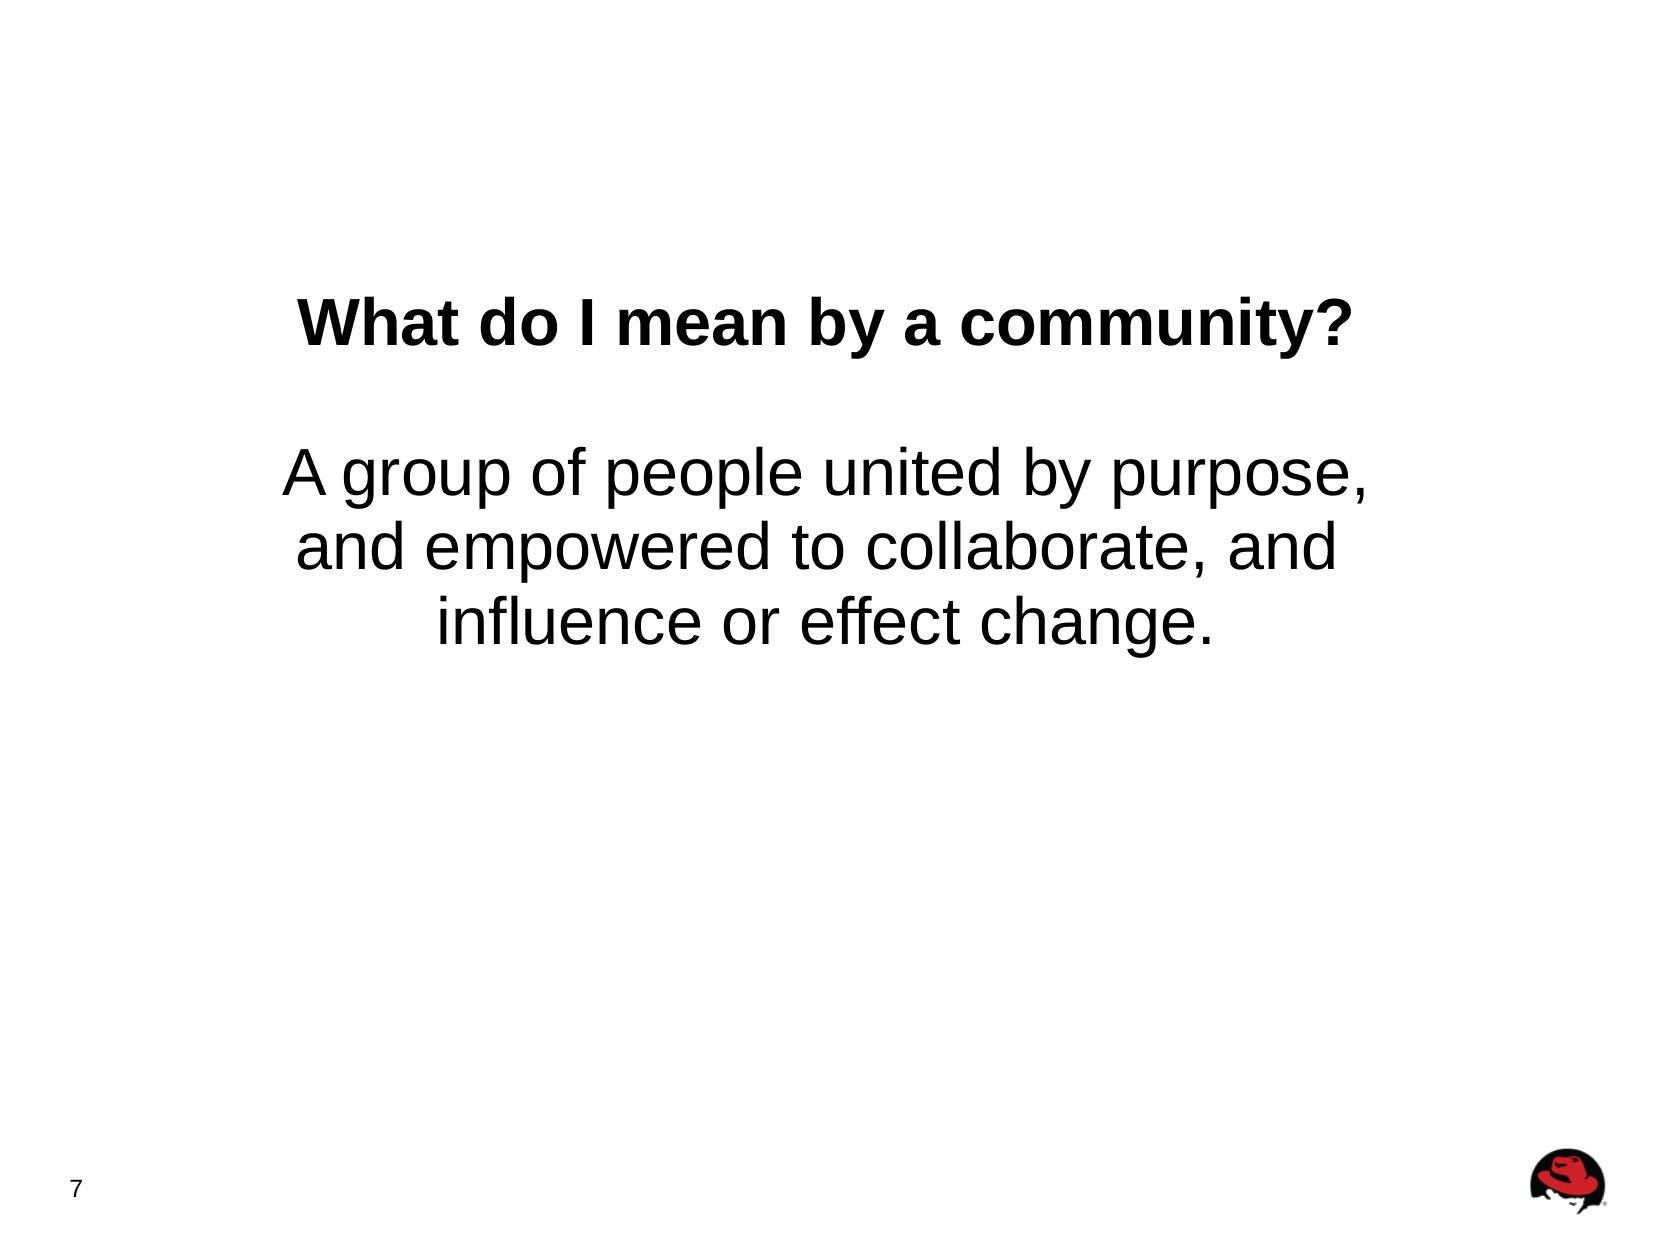

# What do I mean by a community?
A group of people united by purpose,
and empowered to collaborate, and
influence or effect change.